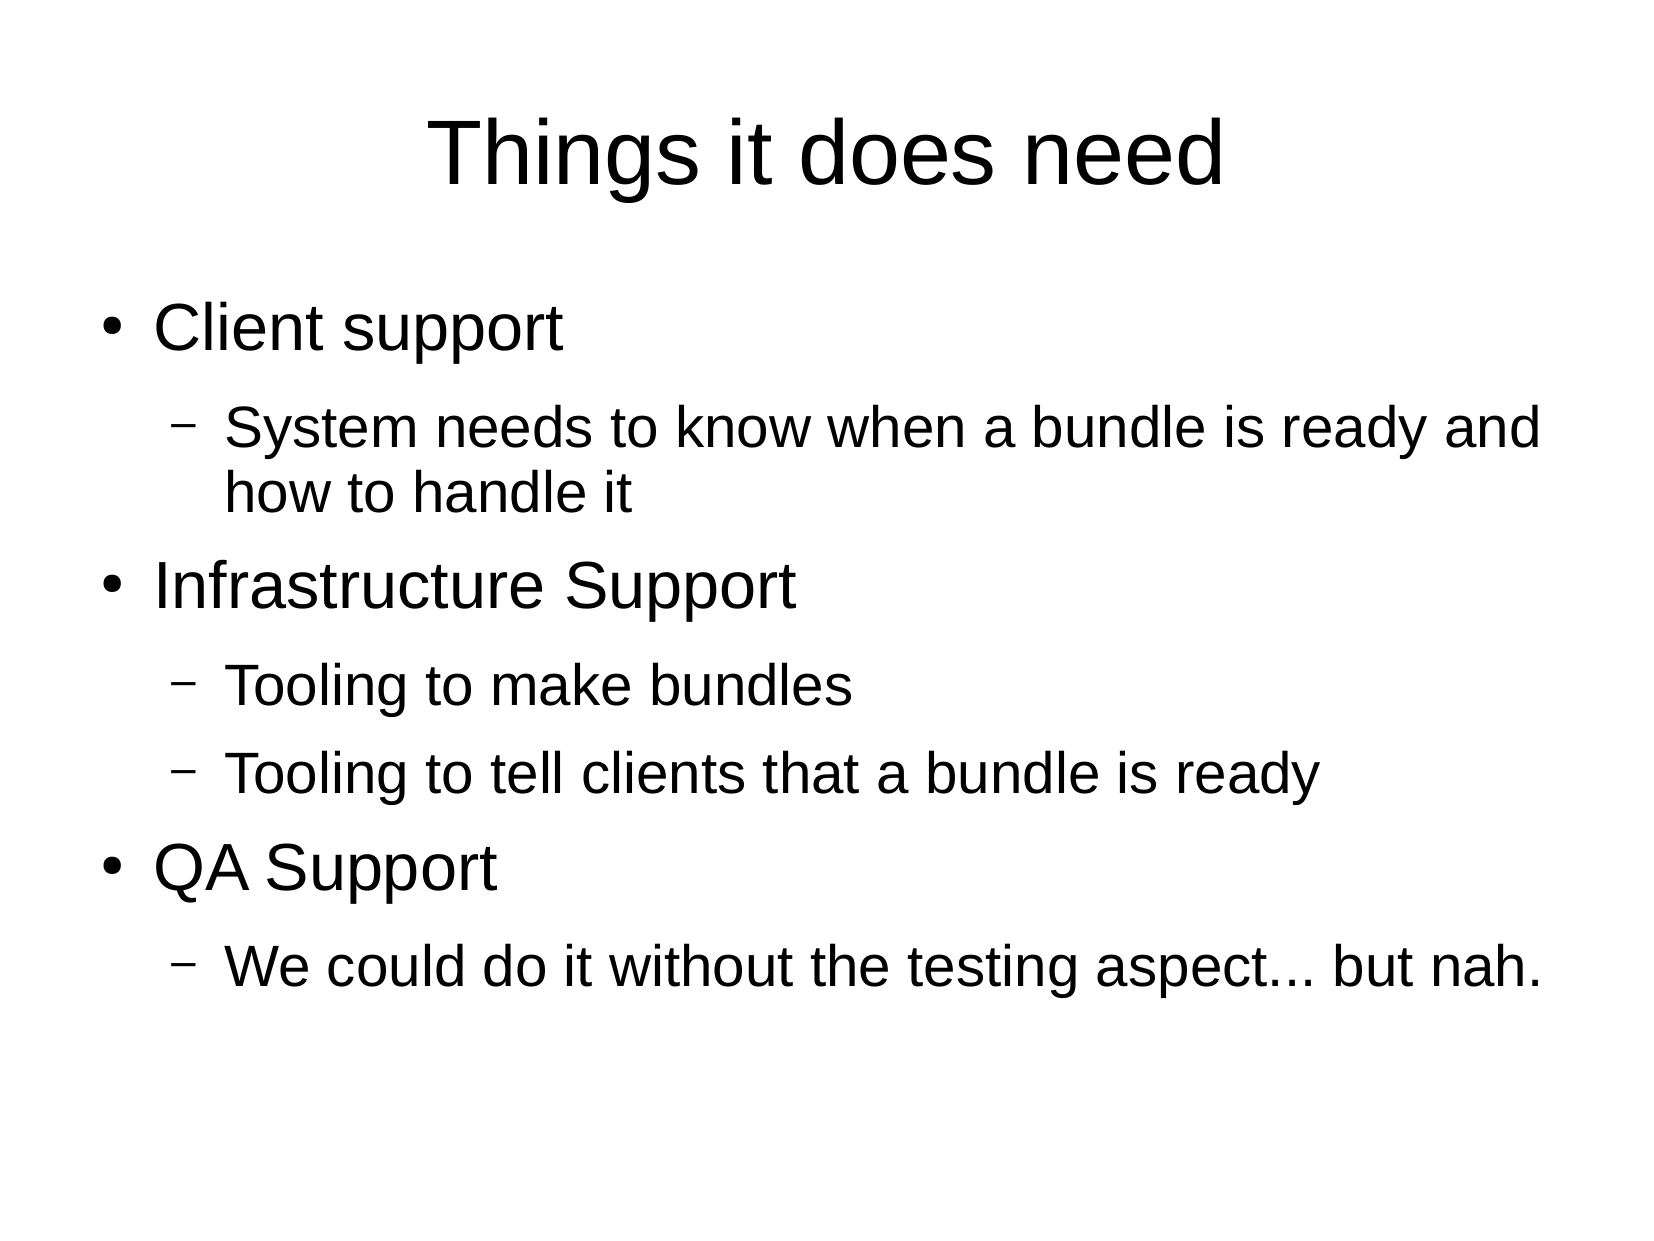

# Things it does need
Client support
System needs to know when a bundle is ready and how to handle it
Infrastructure Support
Tooling to make bundles
Tooling to tell clients that a bundle is ready
QA Support
We could do it without the testing aspect... but nah.